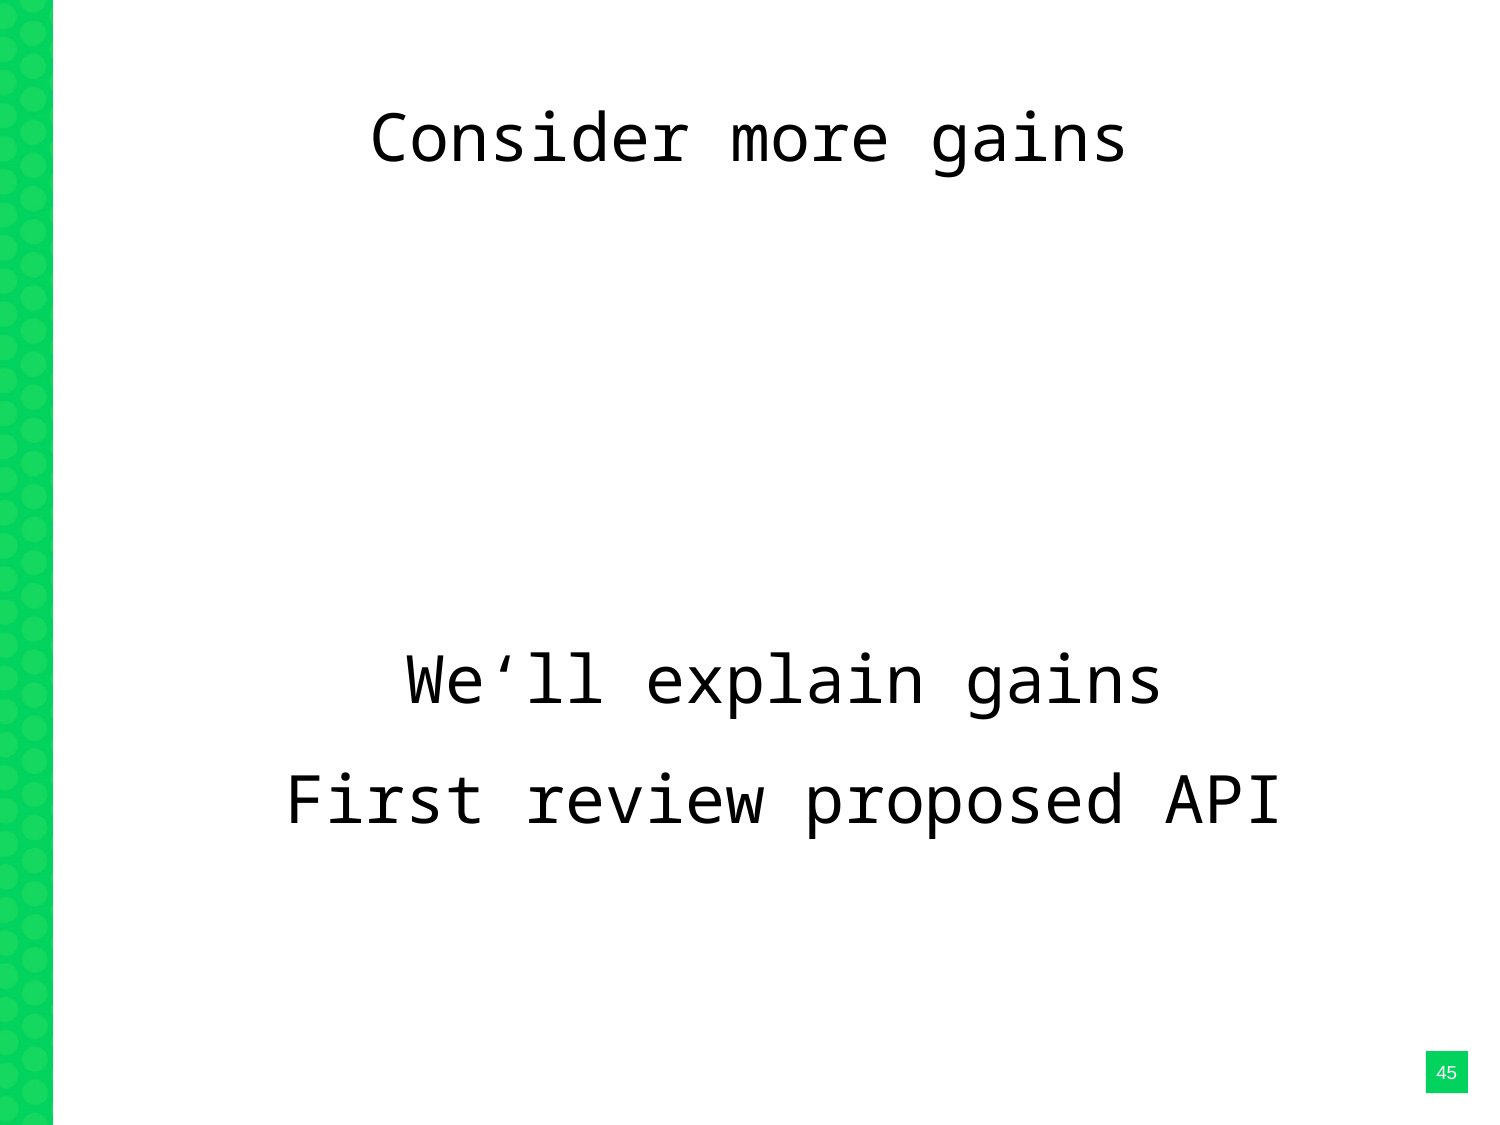

# Consider more gains
We‘ll explain gains
First review proposed API